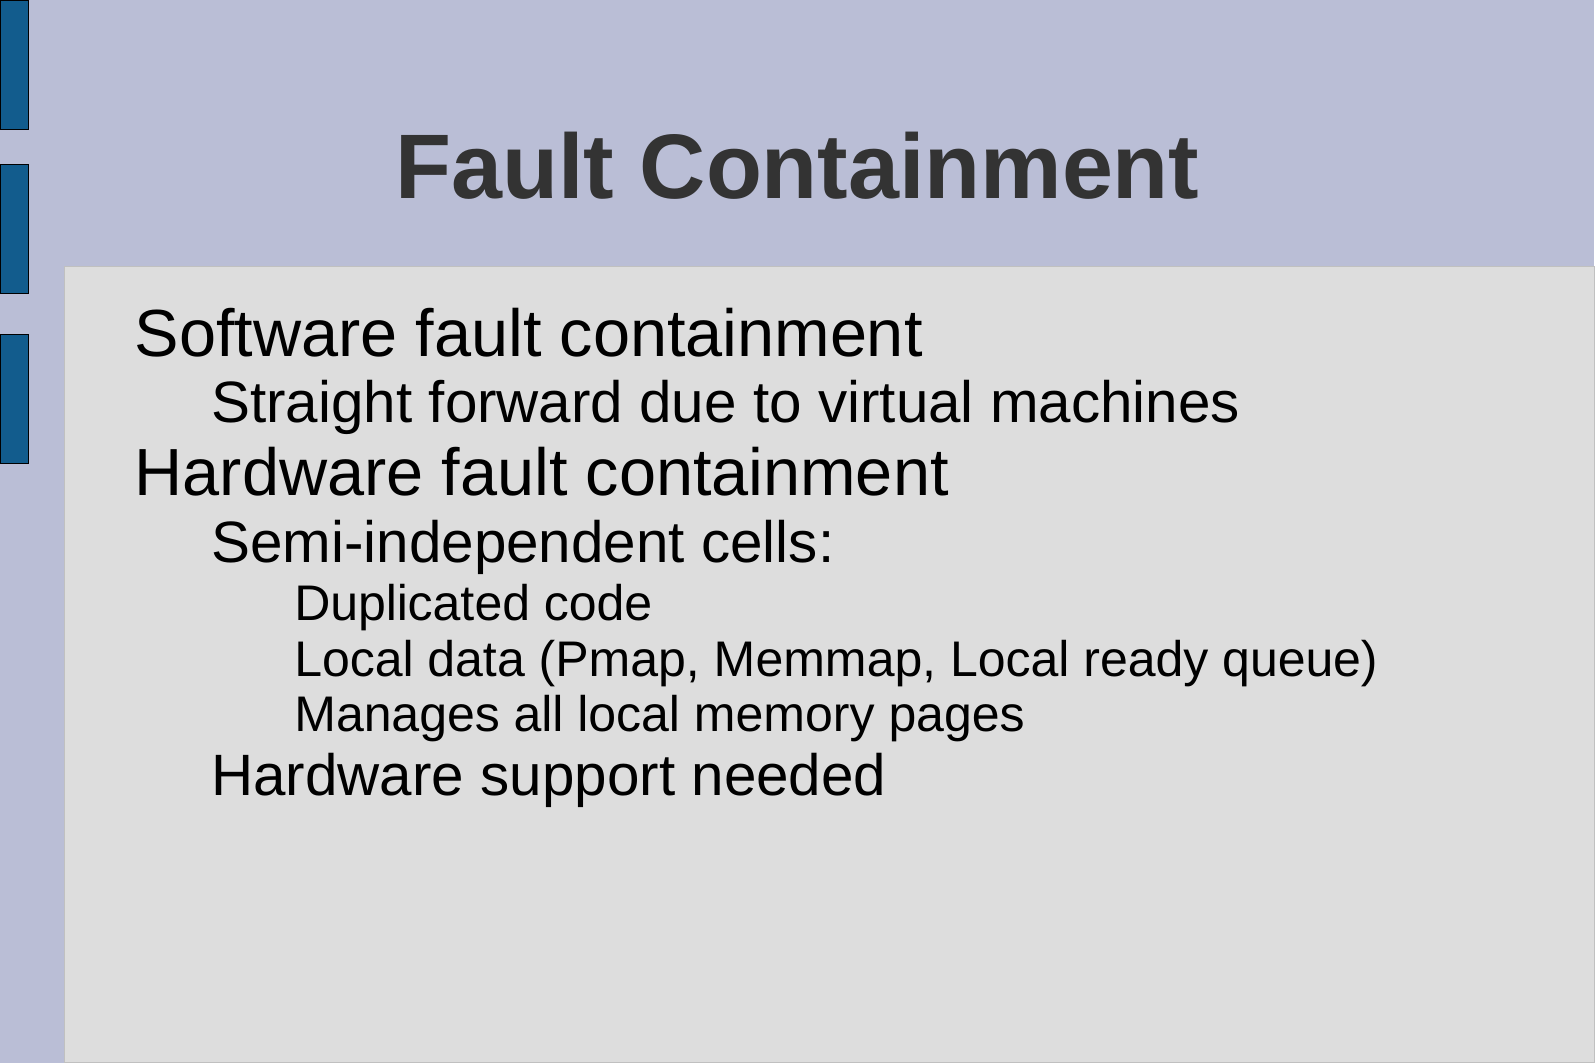

# Fault Containment
Software fault containment
Straight forward due to virtual machines
Hardware fault containment
Semi-independent cells:
Duplicated code
Local data (Pmap, Memmap, Local ready queue)
Manages all local memory pages
Hardware support needed